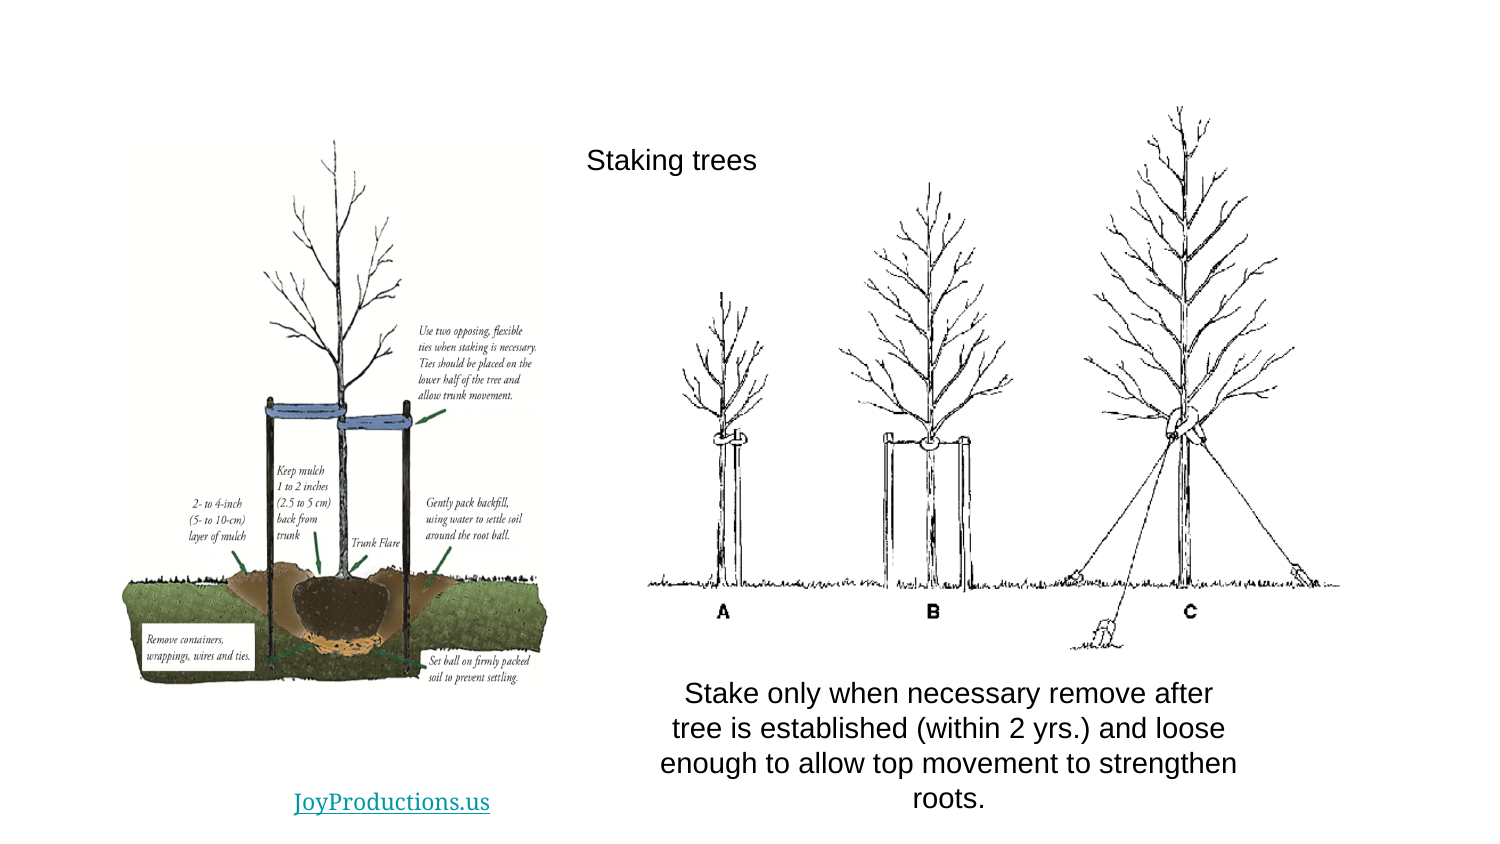

Staking trees
Stake only when necessary remove after tree is established (within 2 yrs.) and loose enough to allow top movement to strengthen roots.
JoyProductions.us